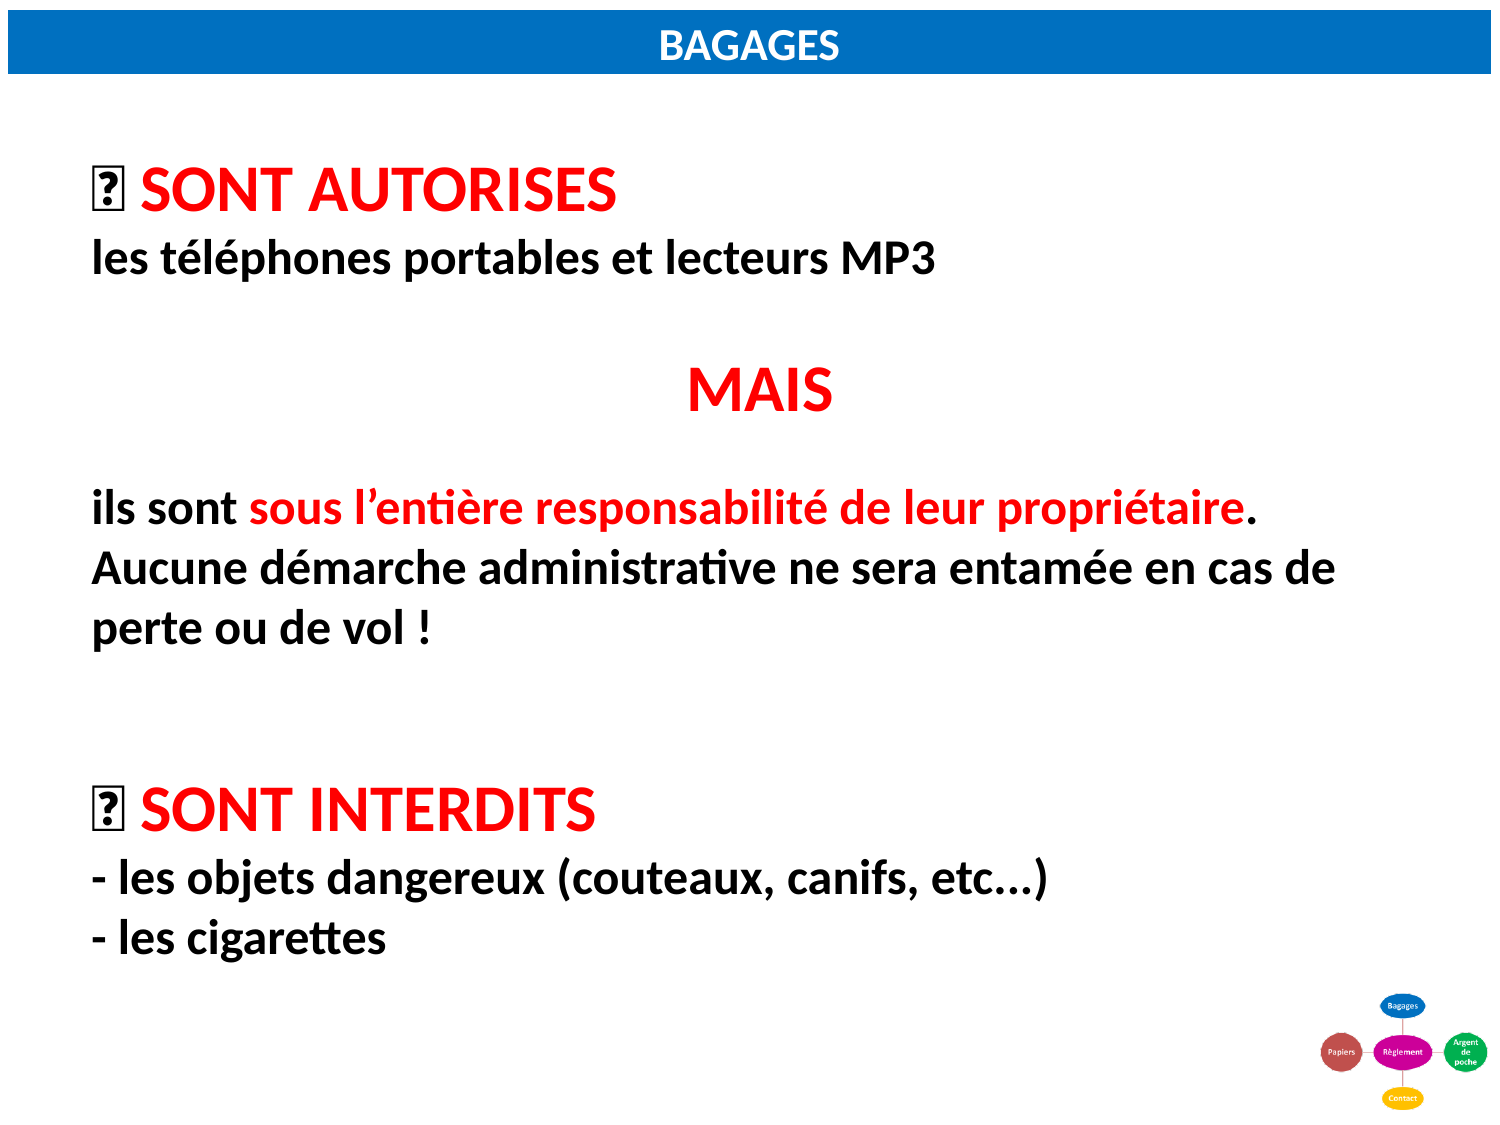

BAGAGES
 SONT AUTORISES
les téléphones portables et lecteurs MP3
MAIS
ils sont sous l’entière responsabilité de leur propriétaire.
Aucune démarche administrative ne sera entamée en cas de perte ou de vol !
 SONT INTERDITS
- les objets dangereux (couteaux, canifs, etc...)
- les cigarettes